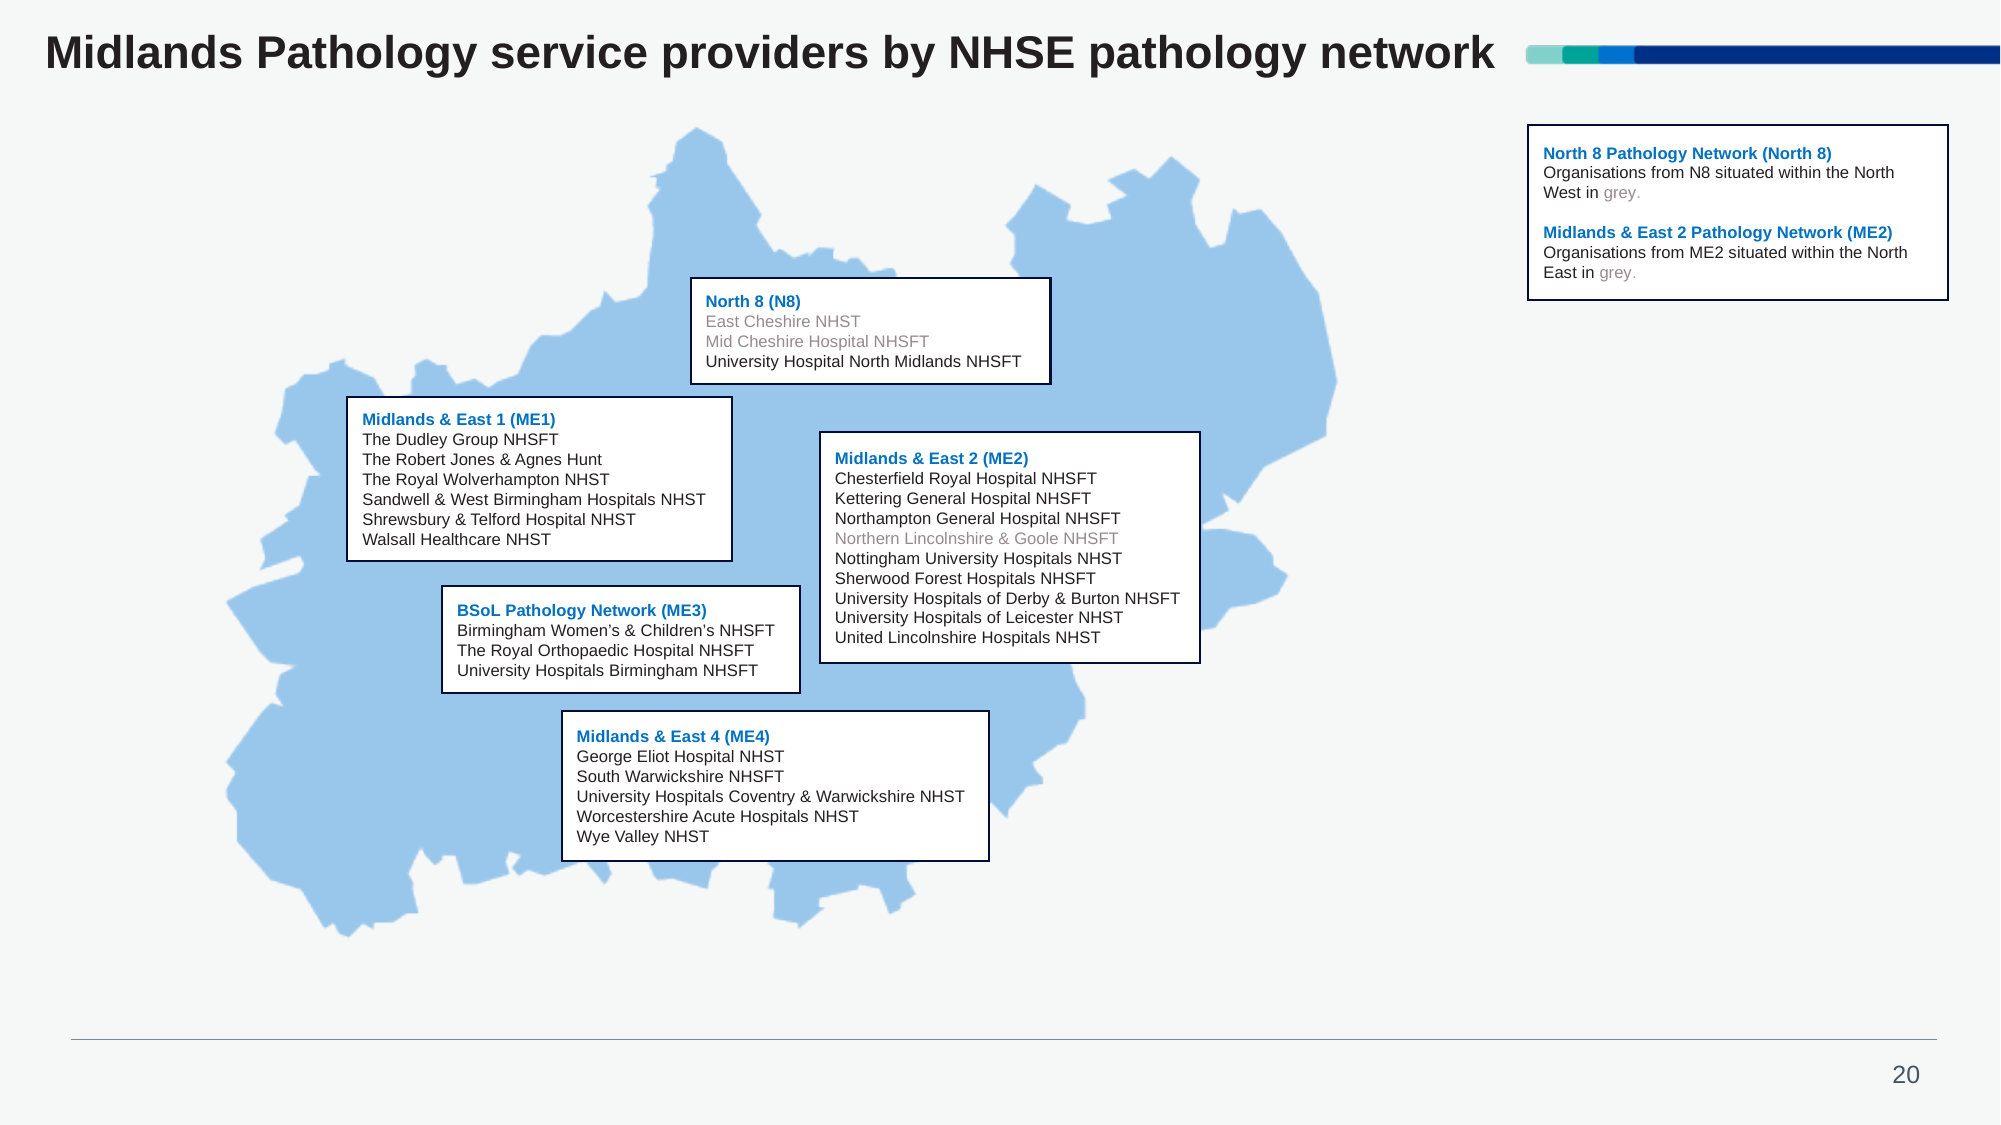

Midlands Pathology service providers by NHSE pathology network
North 8 Pathology Network (North 8)
Organisations from N8 situated within the North West in grey.
Midlands & East 2 Pathology Network (ME2)
Organisations from ME2 situated within the North East in grey.
North 8 (N8)
East Cheshire NHST
Mid Cheshire Hospital NHSFT
University Hospital North Midlands NHSFT
Midlands & East 1 (ME1)
The Dudley Group NHSFT
The Robert Jones & Agnes Hunt
The Royal Wolverhampton NHST
Sandwell & West Birmingham Hospitals NHST
Shrewsbury & Telford Hospital NHST
Walsall Healthcare NHST
Midlands & East 2 (ME2)
Chesterfield Royal Hospital NHSFT
Kettering General Hospital NHSFT
Northampton General Hospital NHSFT
Northern Lincolnshire & Goole NHSFT
Nottingham University Hospitals NHST
Sherwood Forest Hospitals NHSFT
University Hospitals of Derby & Burton NHSFT
University Hospitals of Leicester NHST
United Lincolnshire Hospitals NHST
BSoL Pathology Network (ME3)
Birmingham Women’s & Children’s NHSFT
The Royal Orthopaedic Hospital NHSFT
University Hospitals Birmingham NHSFT
Midlands & East 4 (ME4)
George Eliot Hospital NHST
South Warwickshire NHSFT
University Hospitals Coventry & Warwickshire NHST
Worcestershire Acute Hospitals NHST
Wye Valley NHST